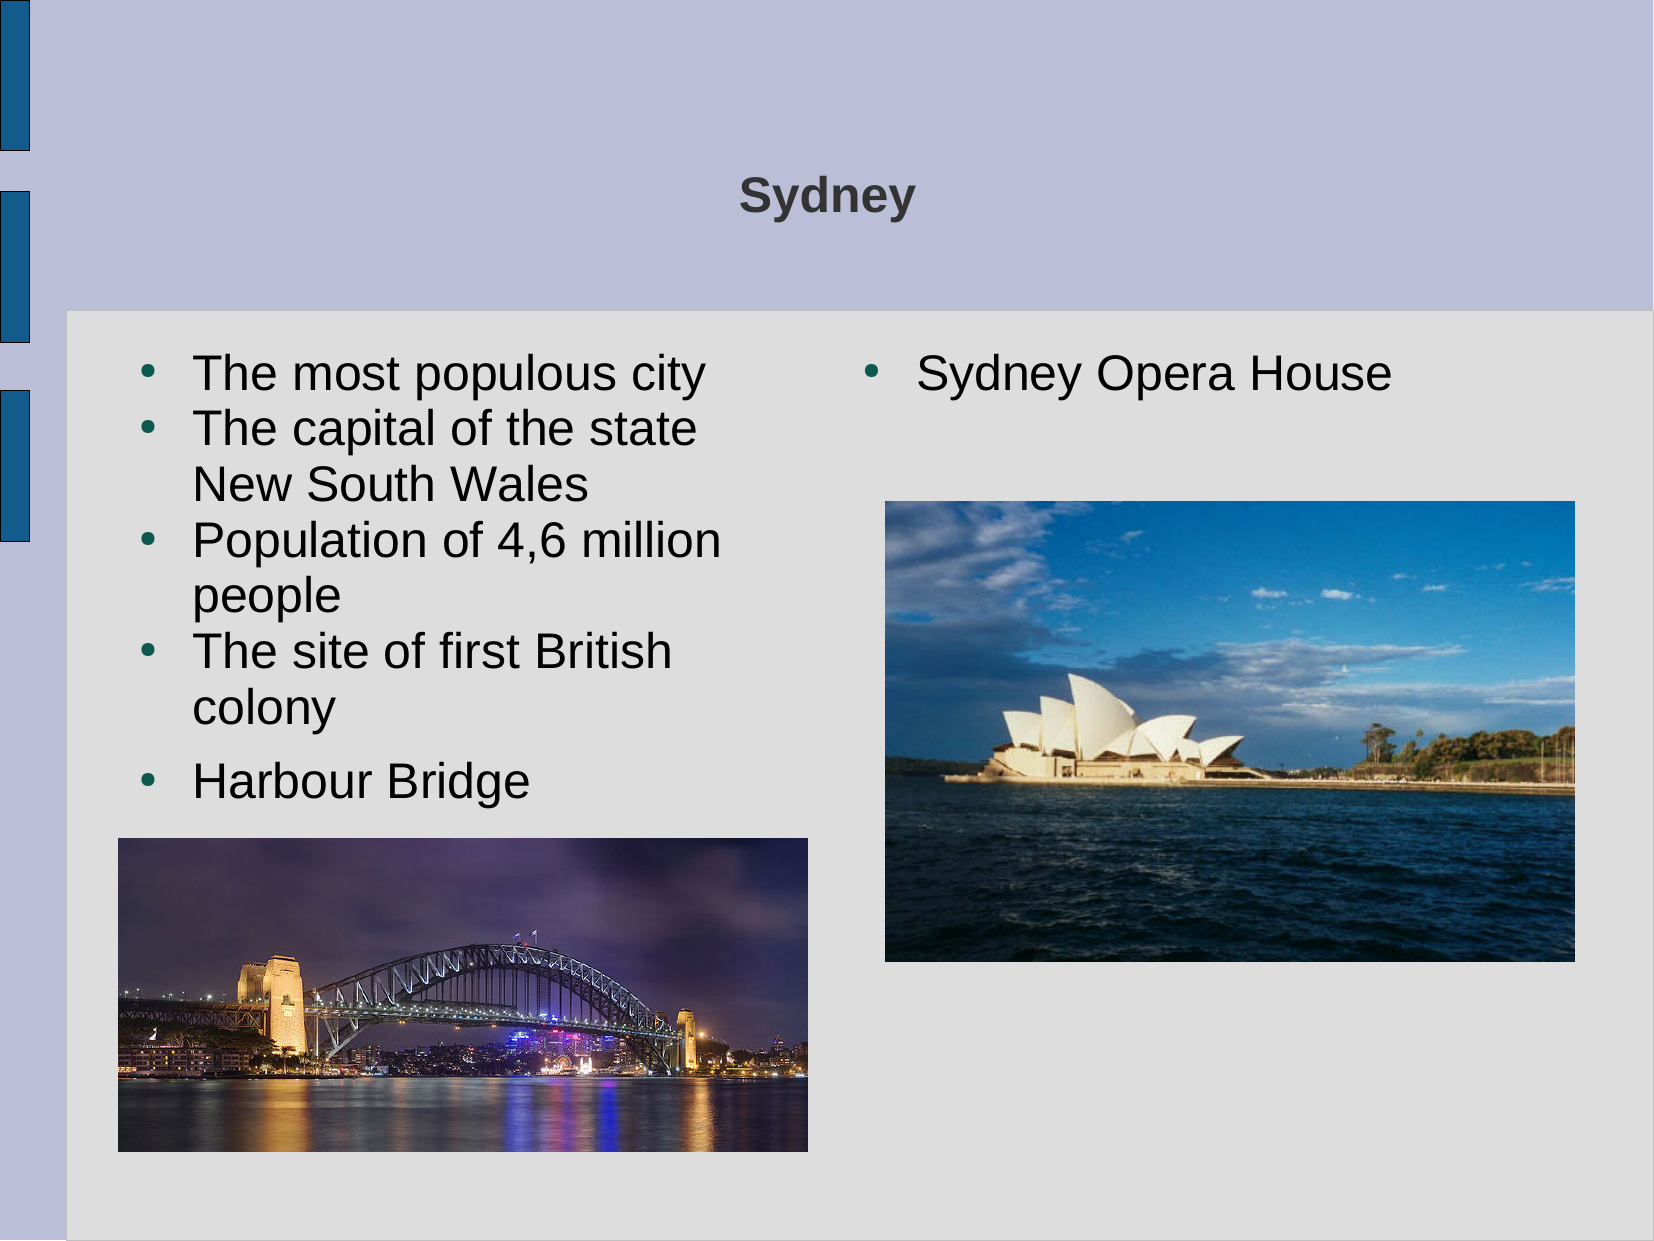

# Sydney
The most populous city
The capital of the state New South Wales
Population of 4,6 million people
The site of first British colony
Sydney Opera House
Harbour Bridge